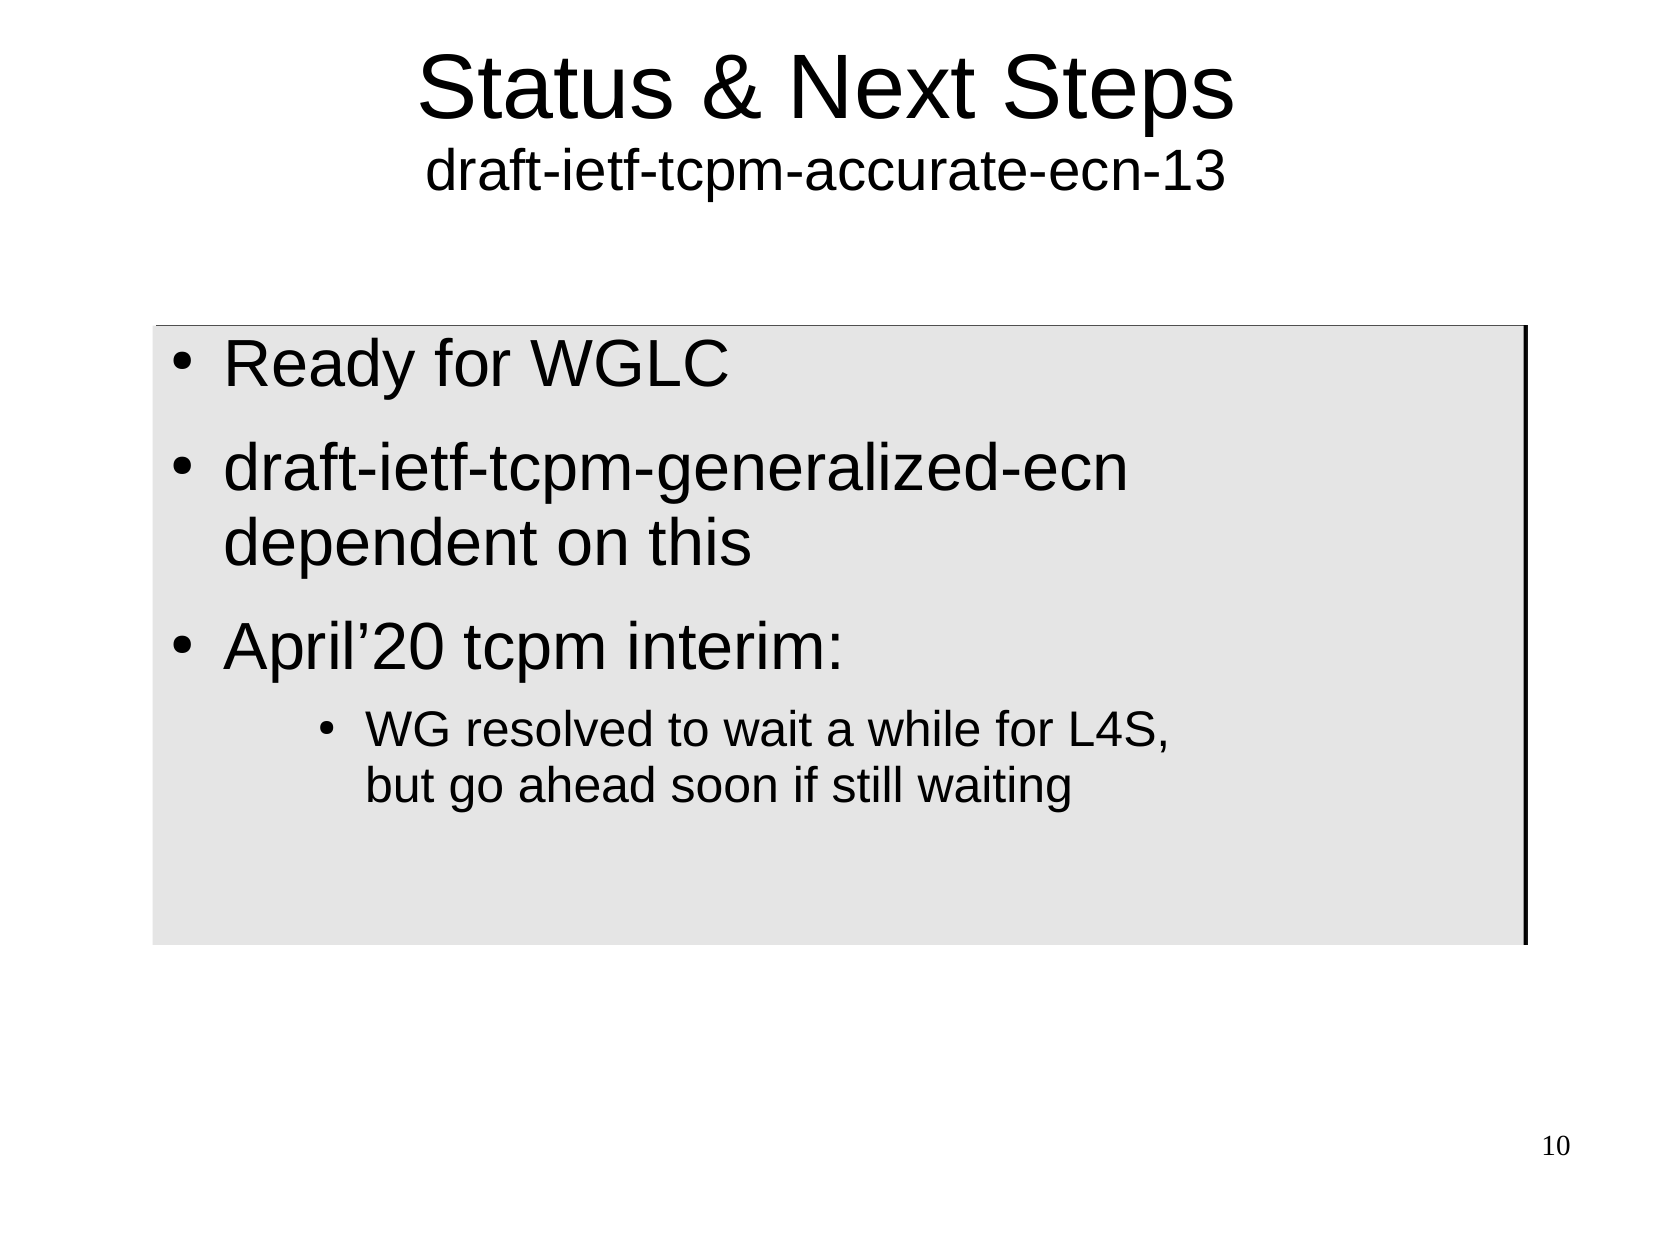

# Status & Next Steps draft-ietf-tcpm-accurate-ecn-13
Ready for WGLC
draft-ietf-tcpm-generalized-ecn
dependent on this
April’20 tcpm interim:
WG resolved to wait a while for L4S,
but go ahead soon if still waiting
10